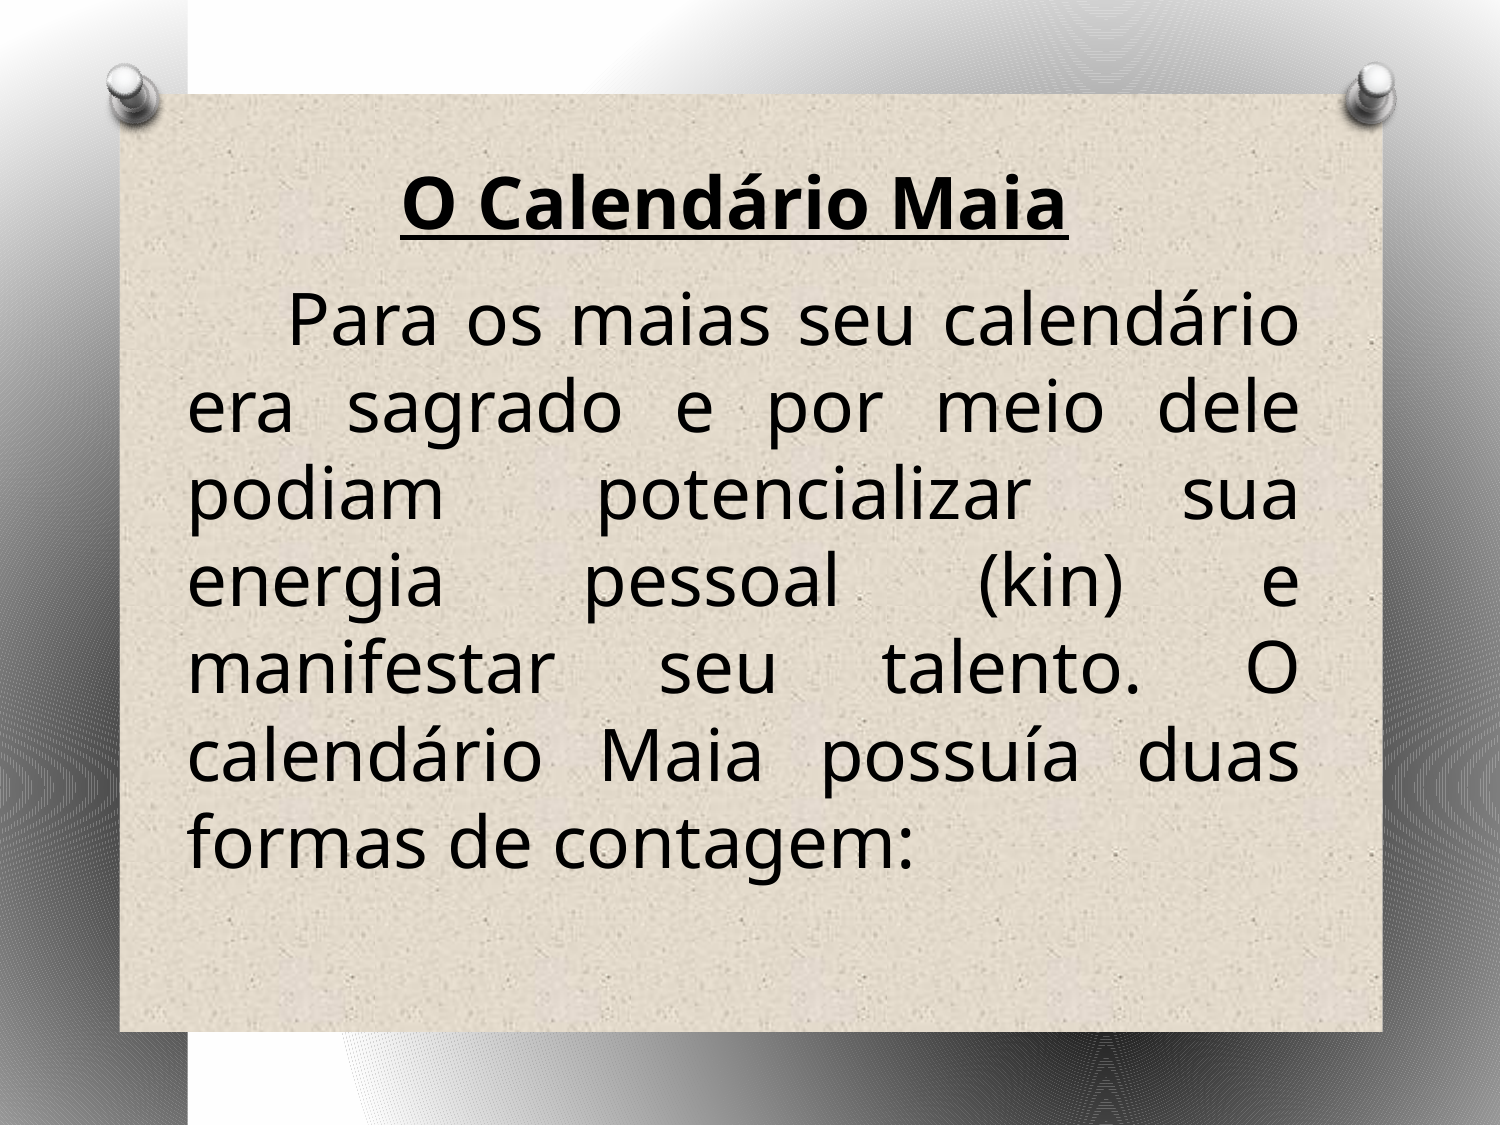

# O Calendário Maia
 Para os maias seu calendário era sagrado e por meio dele podiam potencializar sua energia pessoal (kin) e manifestar seu talento. O calendário Maia possuía duas formas de contagem: